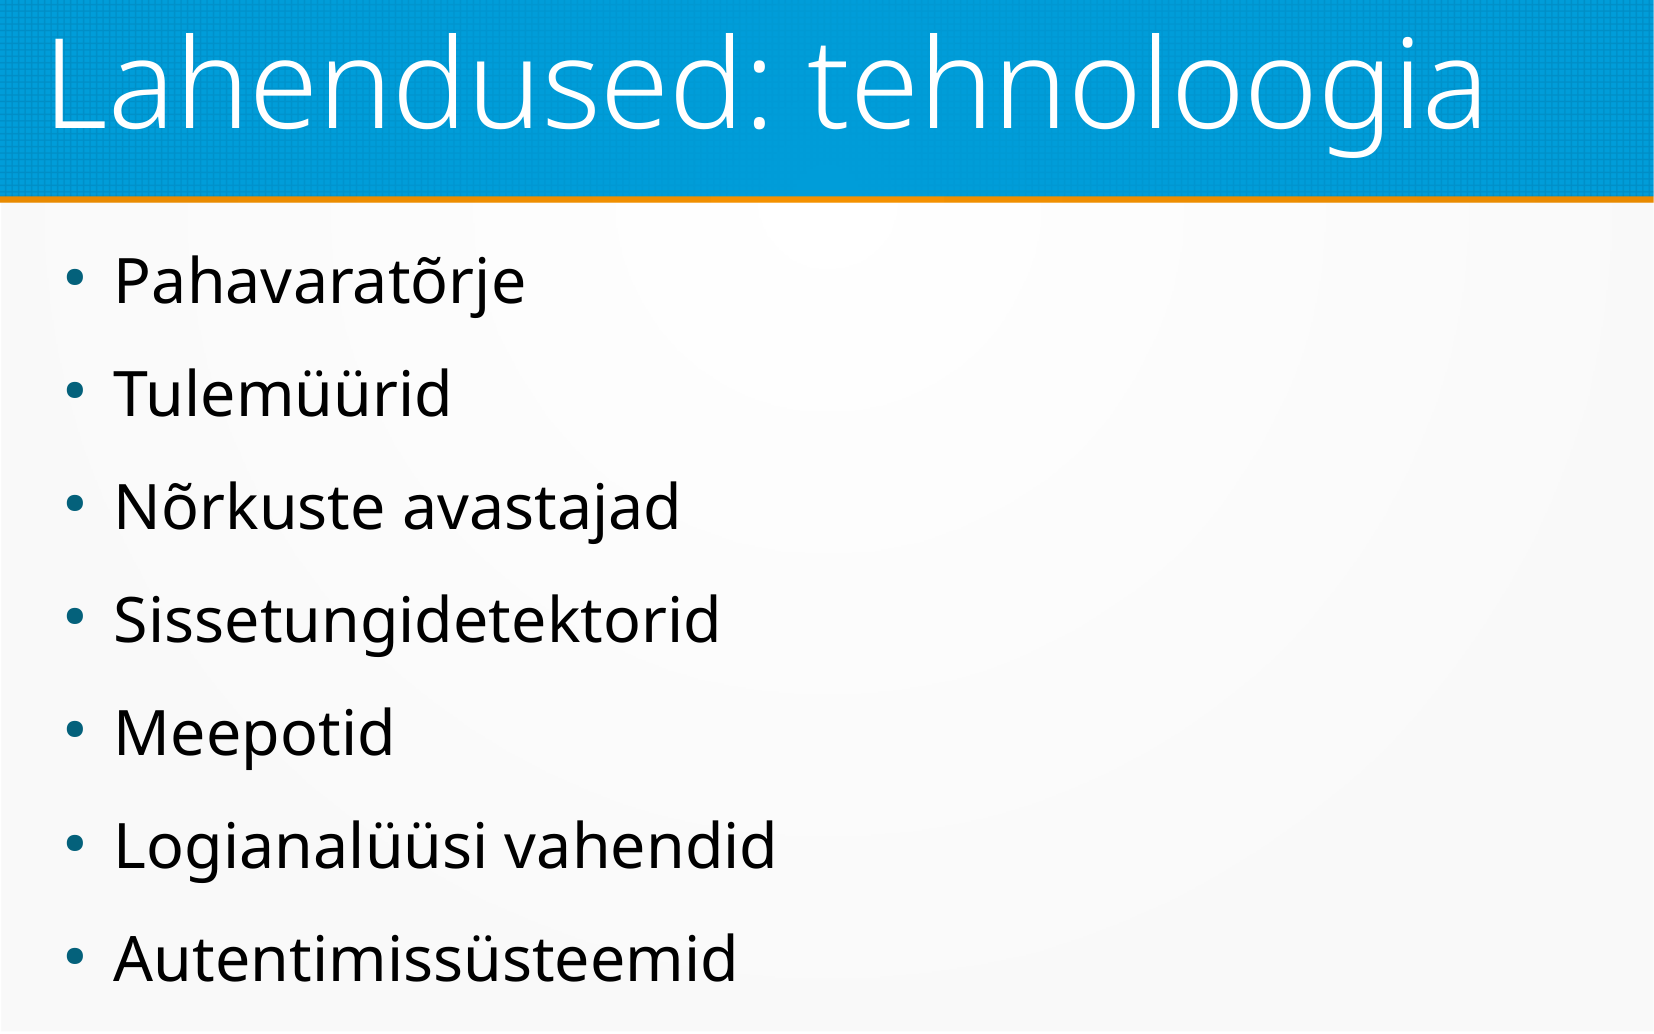

# Lahendused: tehnoloogia
Pahavaratõrje
Tulemüürid
Nõrkuste avastajad
Sissetungidetektorid
Meepotid
Logianalüüsi vahendid
Autentimissüsteemid